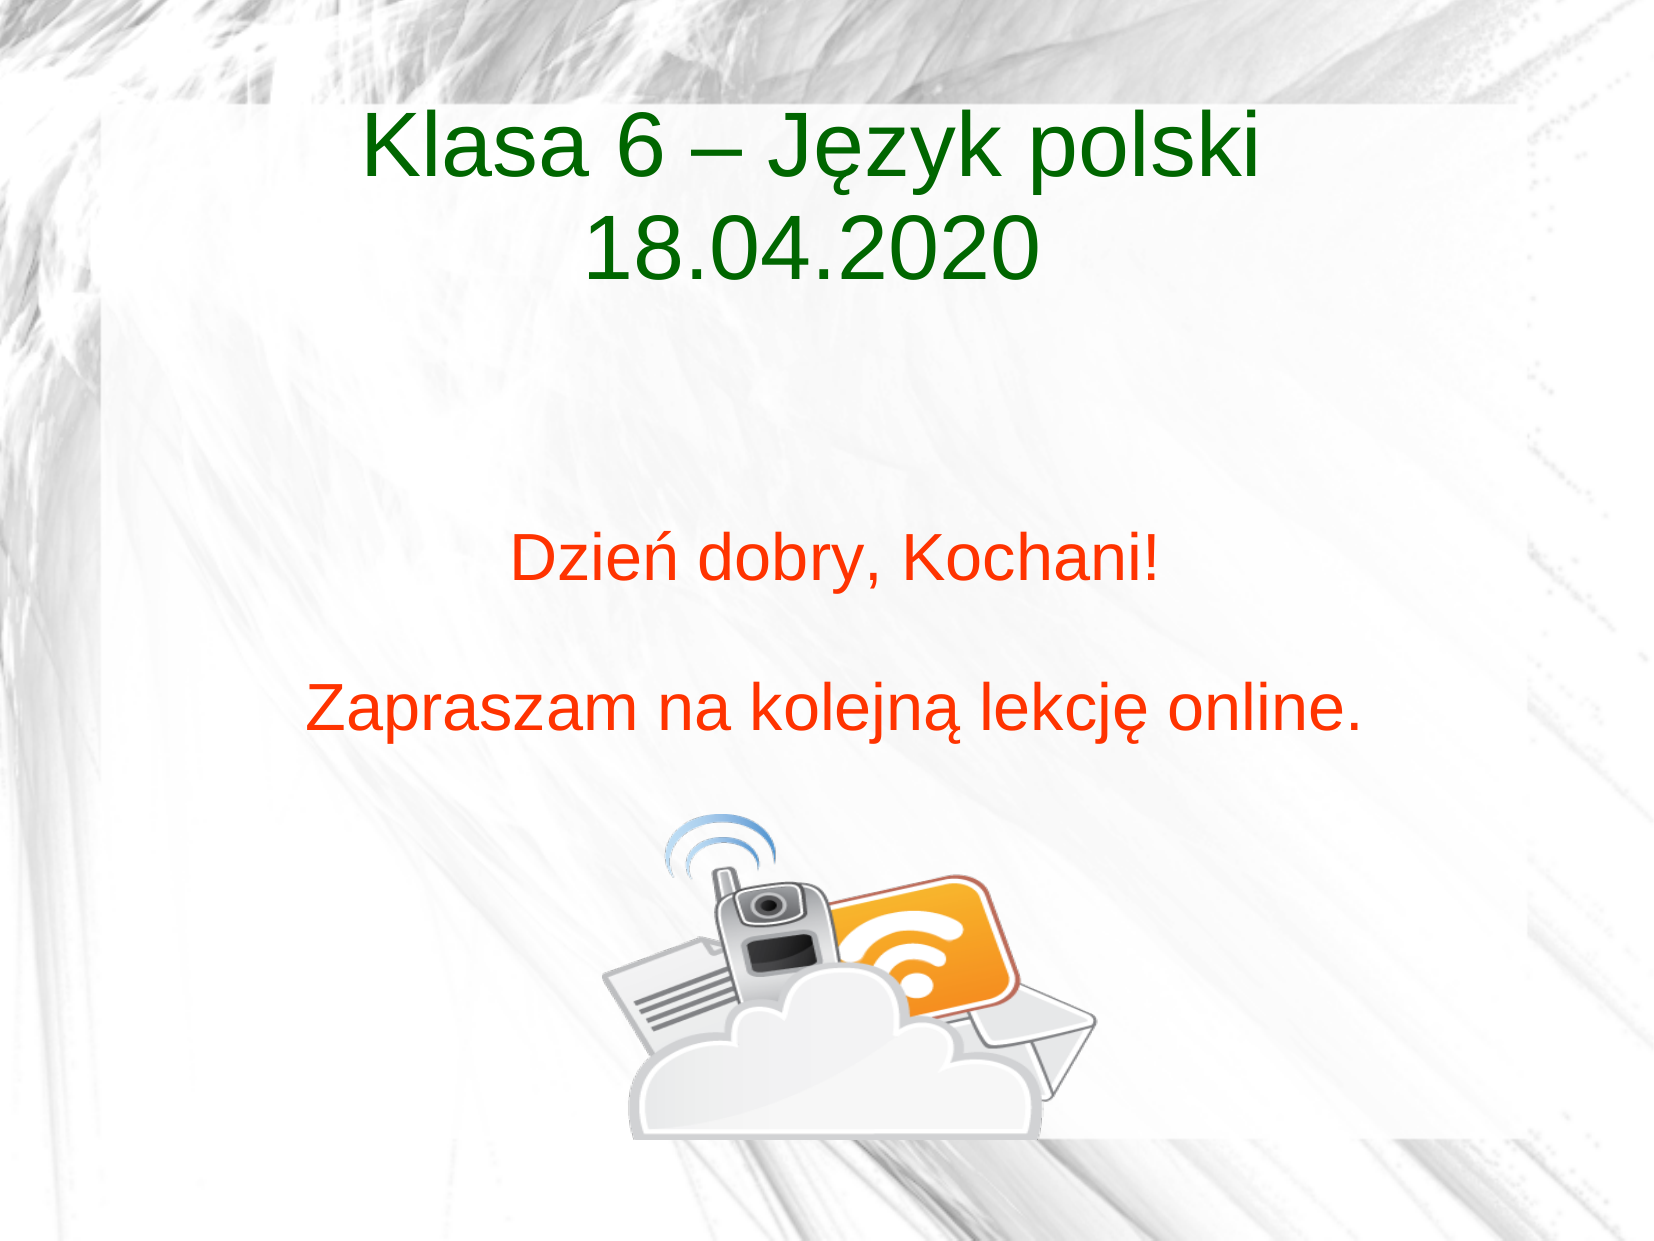

# Klasa 6 – Język polski 18.04.2020
Dzień dobry, Kochani!
Zapraszam na kolejną lekcję online.